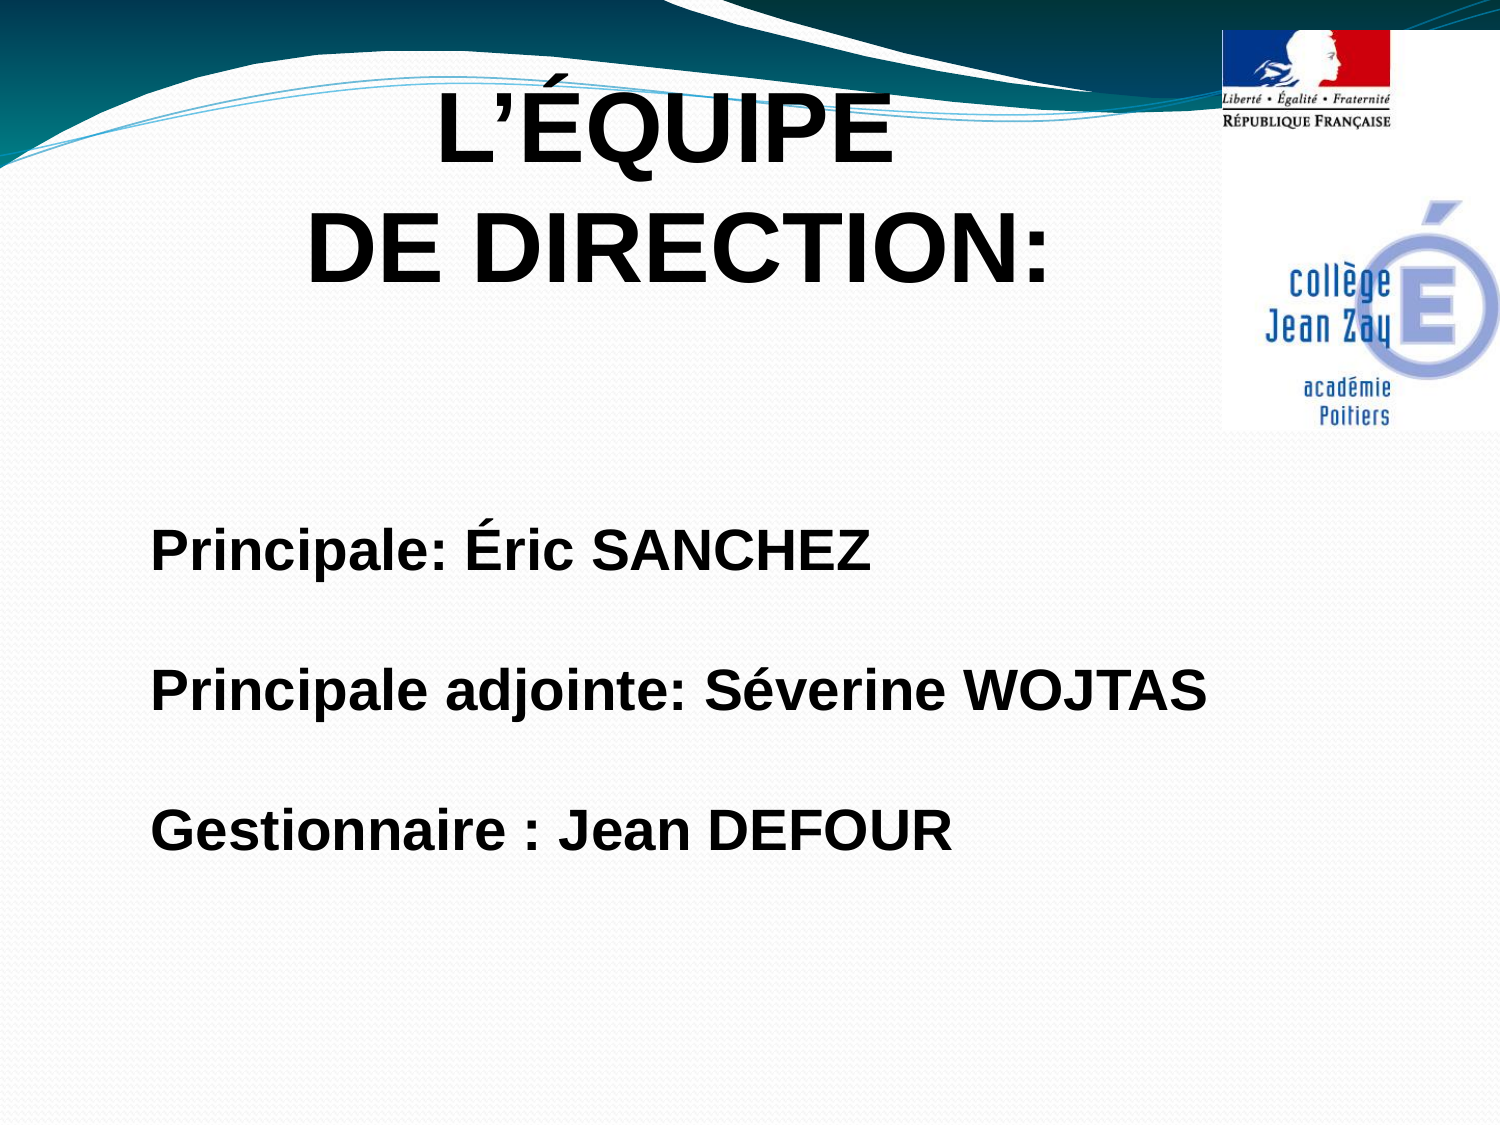

L’ÉQUIPE
DE DIRECTION:
Principale: Éric SANCHEZ
Principale adjointe: Séverine WOJTAS
Gestionnaire : Jean DEFOUR